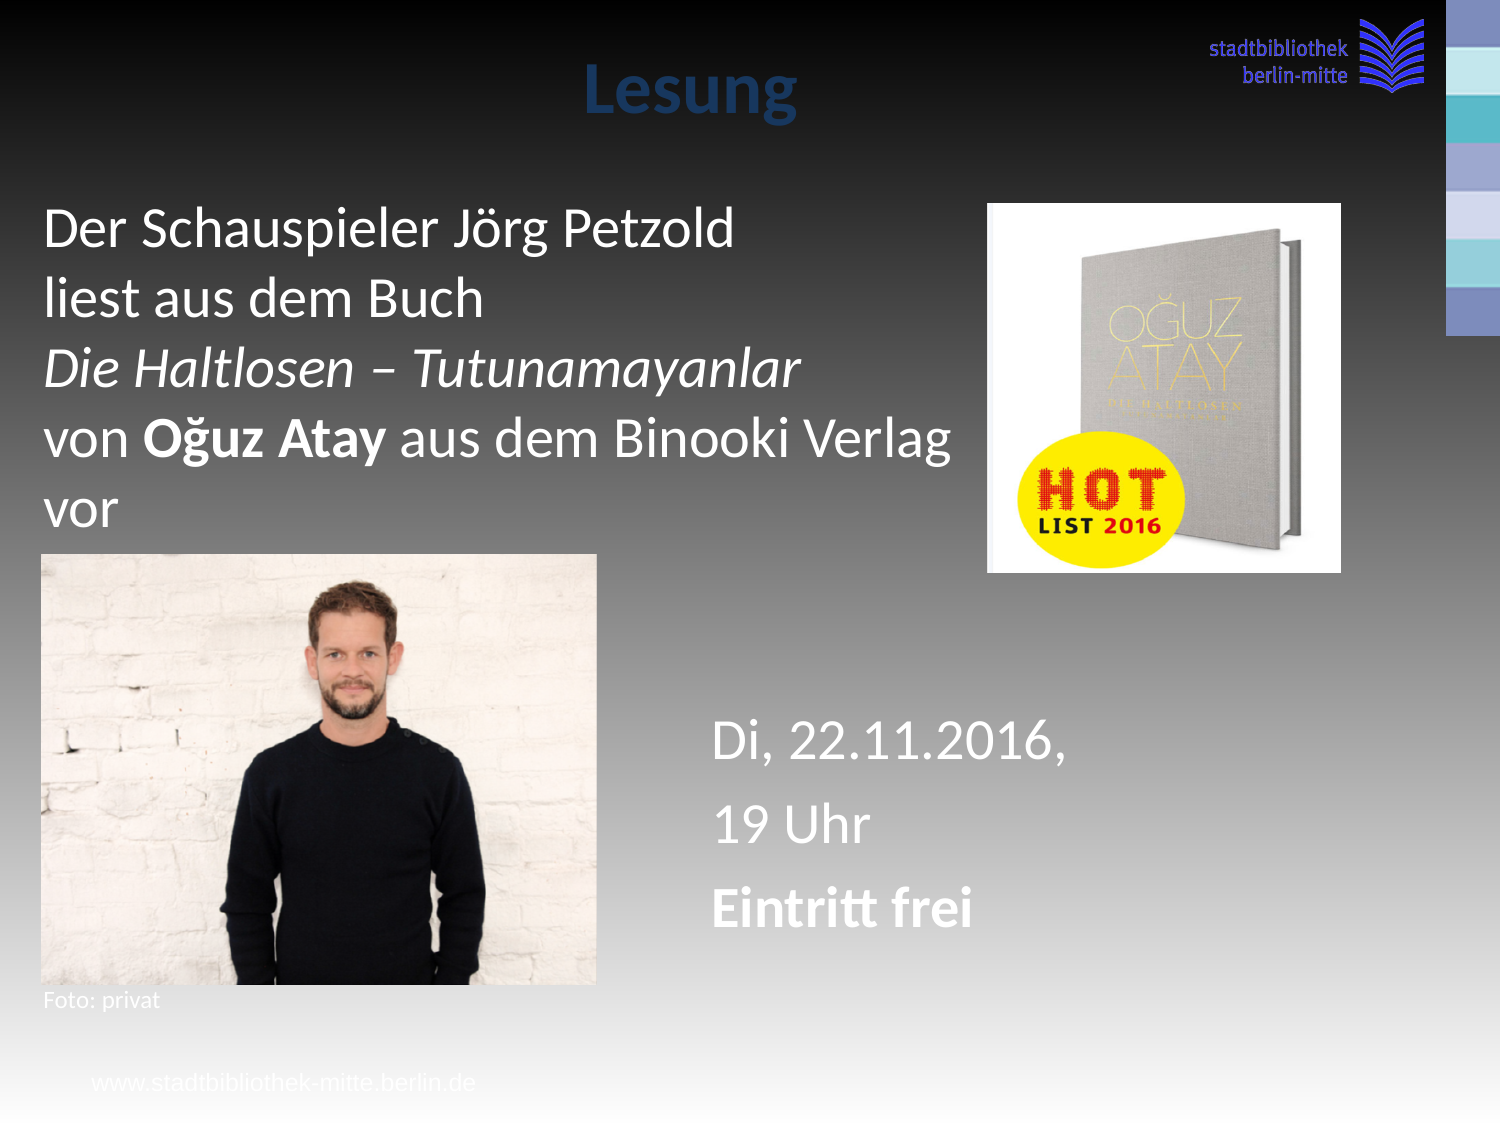

# Lesung
Der Schauspieler Jörg Petzold
liest aus dem Buch
Die Haltlosen – Tutunamayanlar
von Oğuz Atay aus dem Binooki Verlag vor
		Di, 22.11.2016,
		19 Uhr
		Eintritt frei
Foto: privat